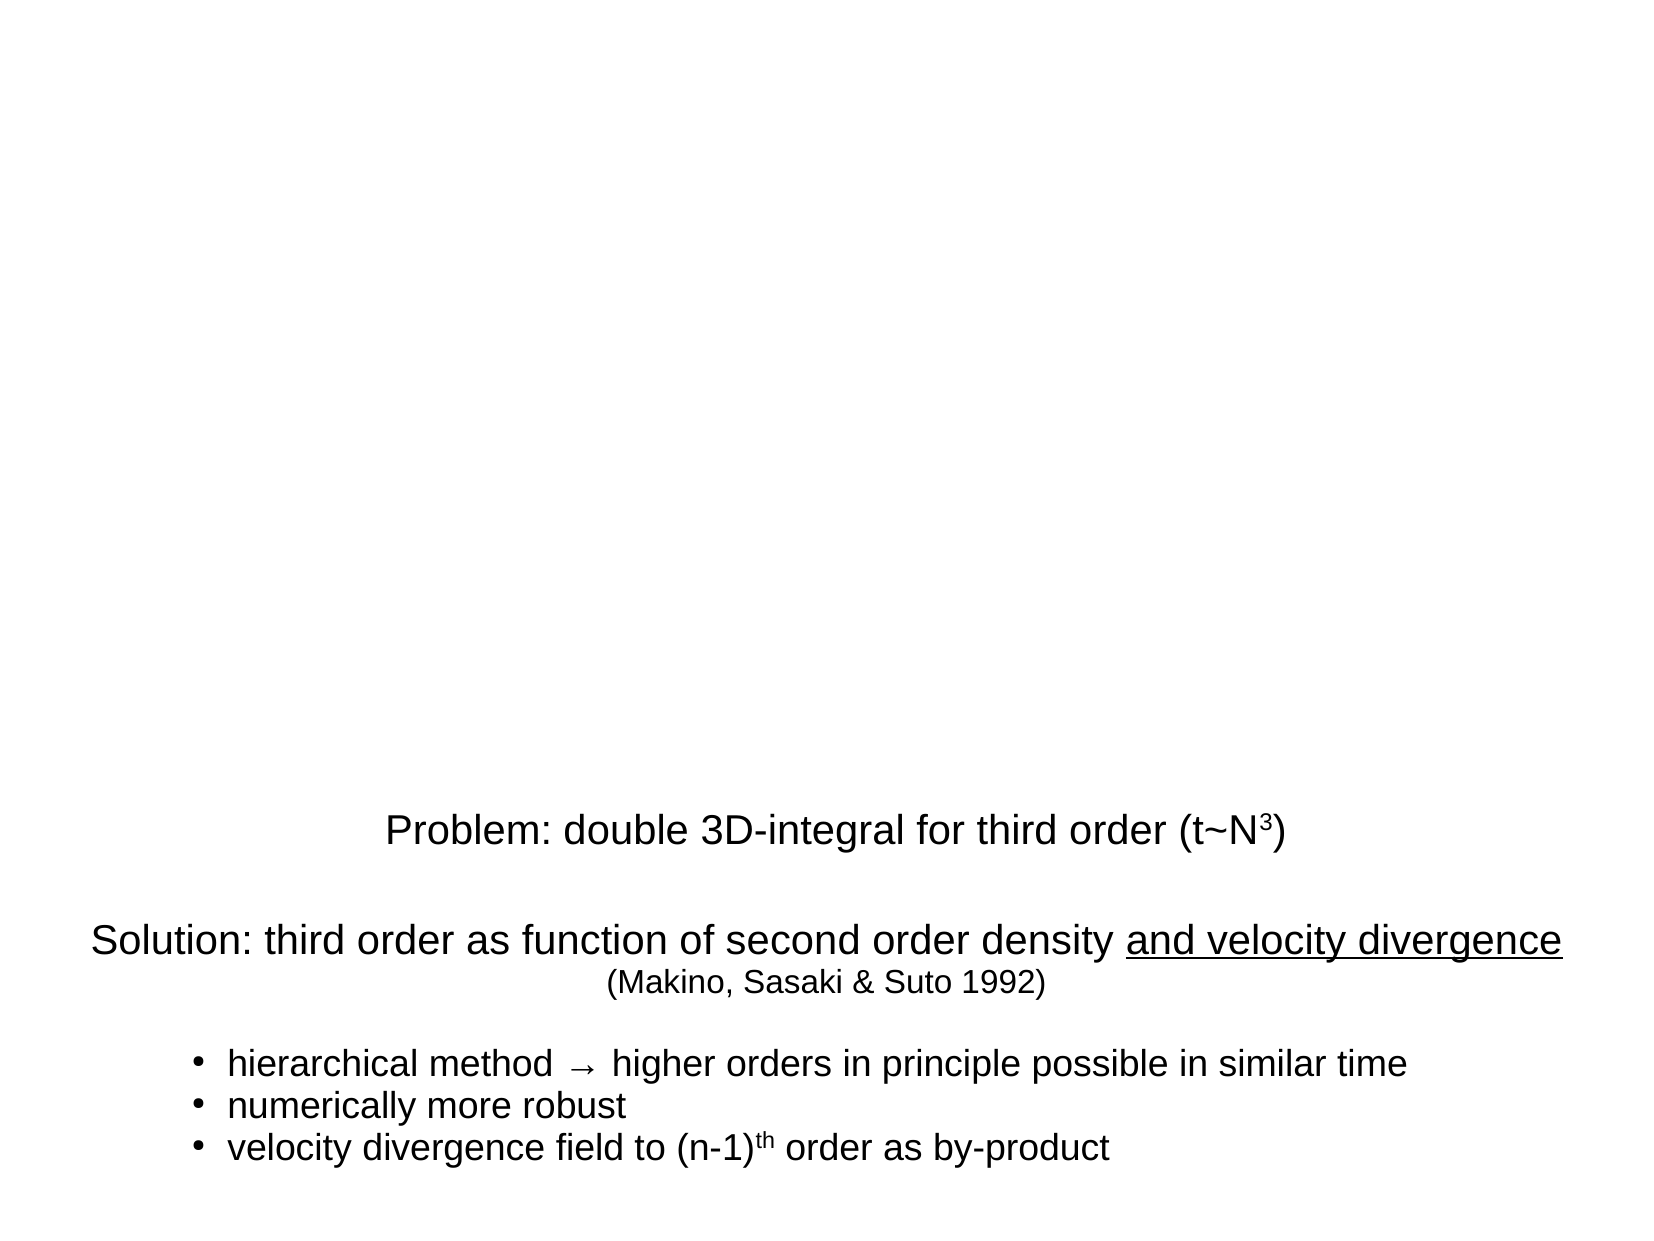

#
Problem: double 3D-integral for third order (t~N3)
Solution: third order as function of second order density and velocity divergence
(Makino, Sasaki & Suto 1992)
hierarchical method → higher orders in principle possible in similar time
numerically more robust
velocity divergence field to (n-1)th order as by-product